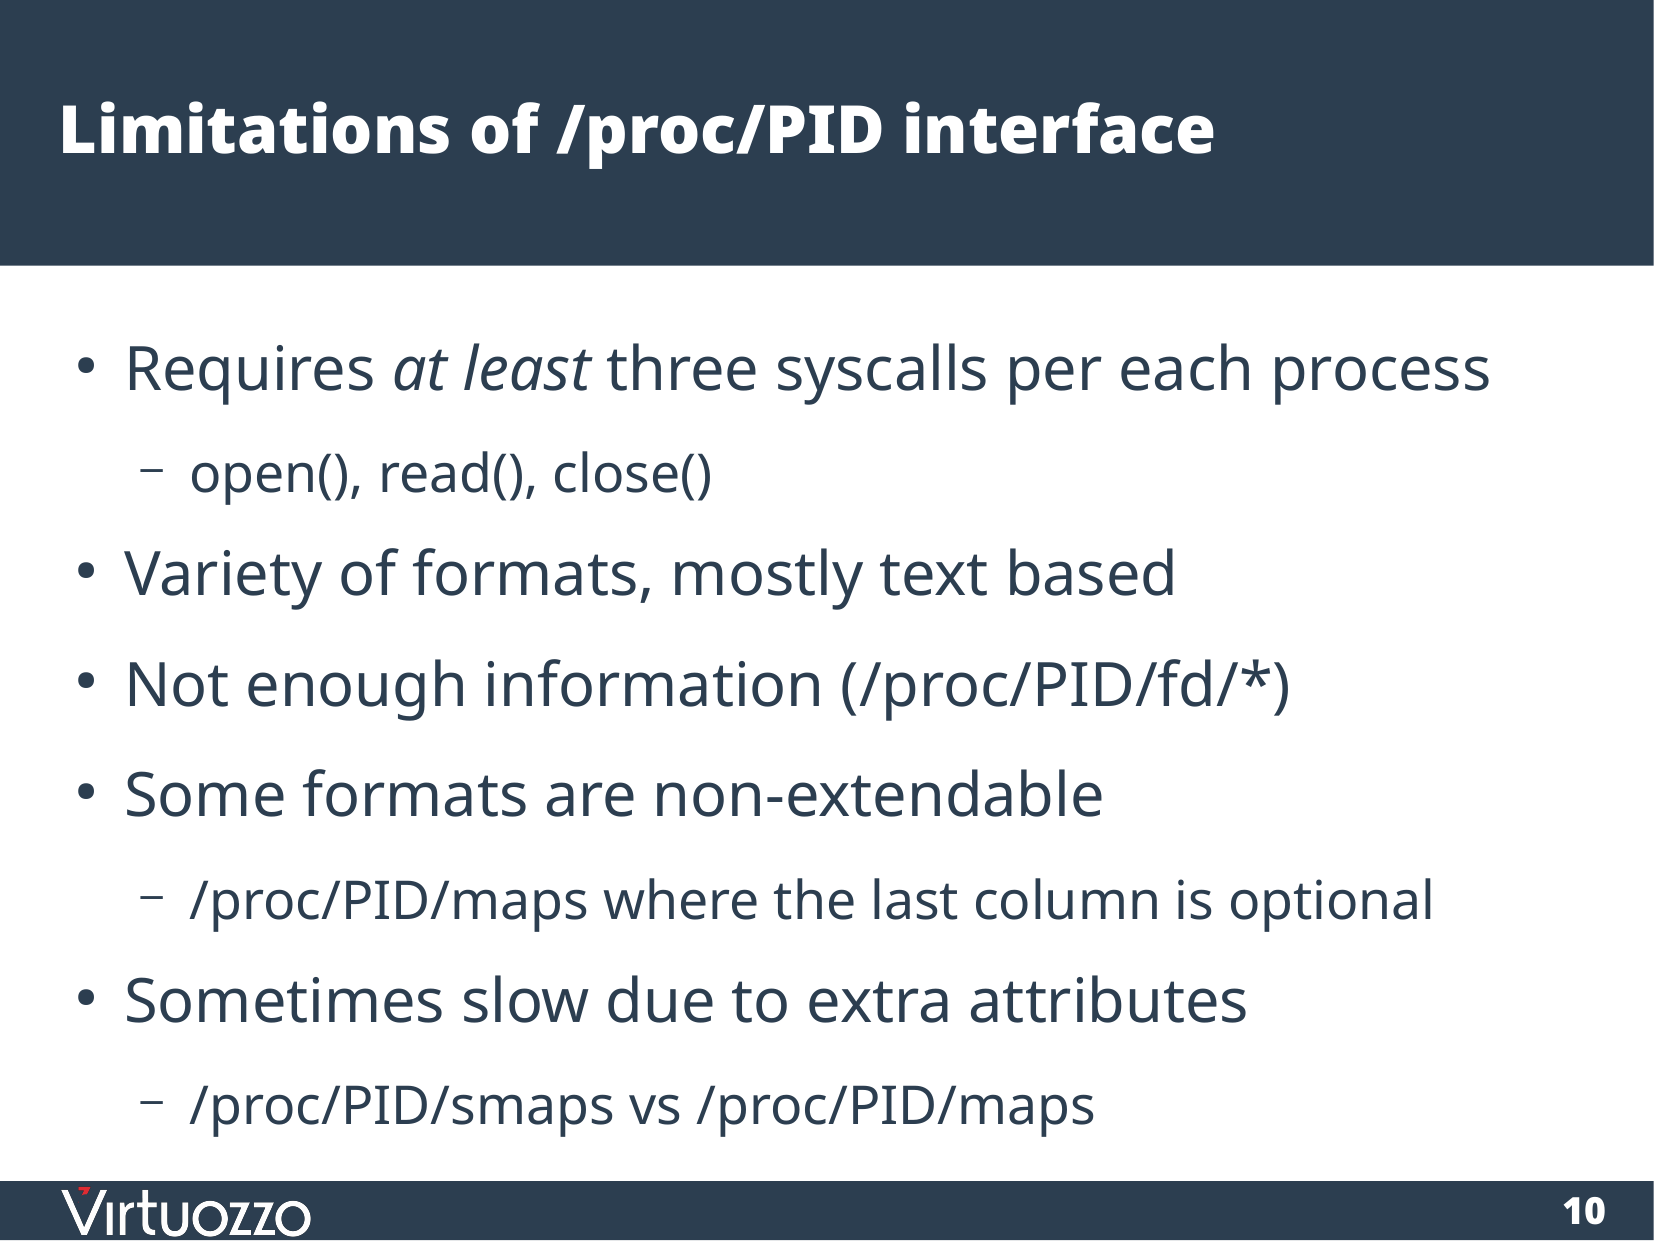

# Limitations of /proc/PID interface
Requires at least three syscalls per each process
open(), read(), close()
Variety of formats, mostly text based
Not enough information (/proc/PID/fd/*)
Some formats are non-extendable
/proc/PID/maps where the last column is optional
Sometimes slow due to extra attributes
/proc/PID/smaps vs /proc/PID/maps
10